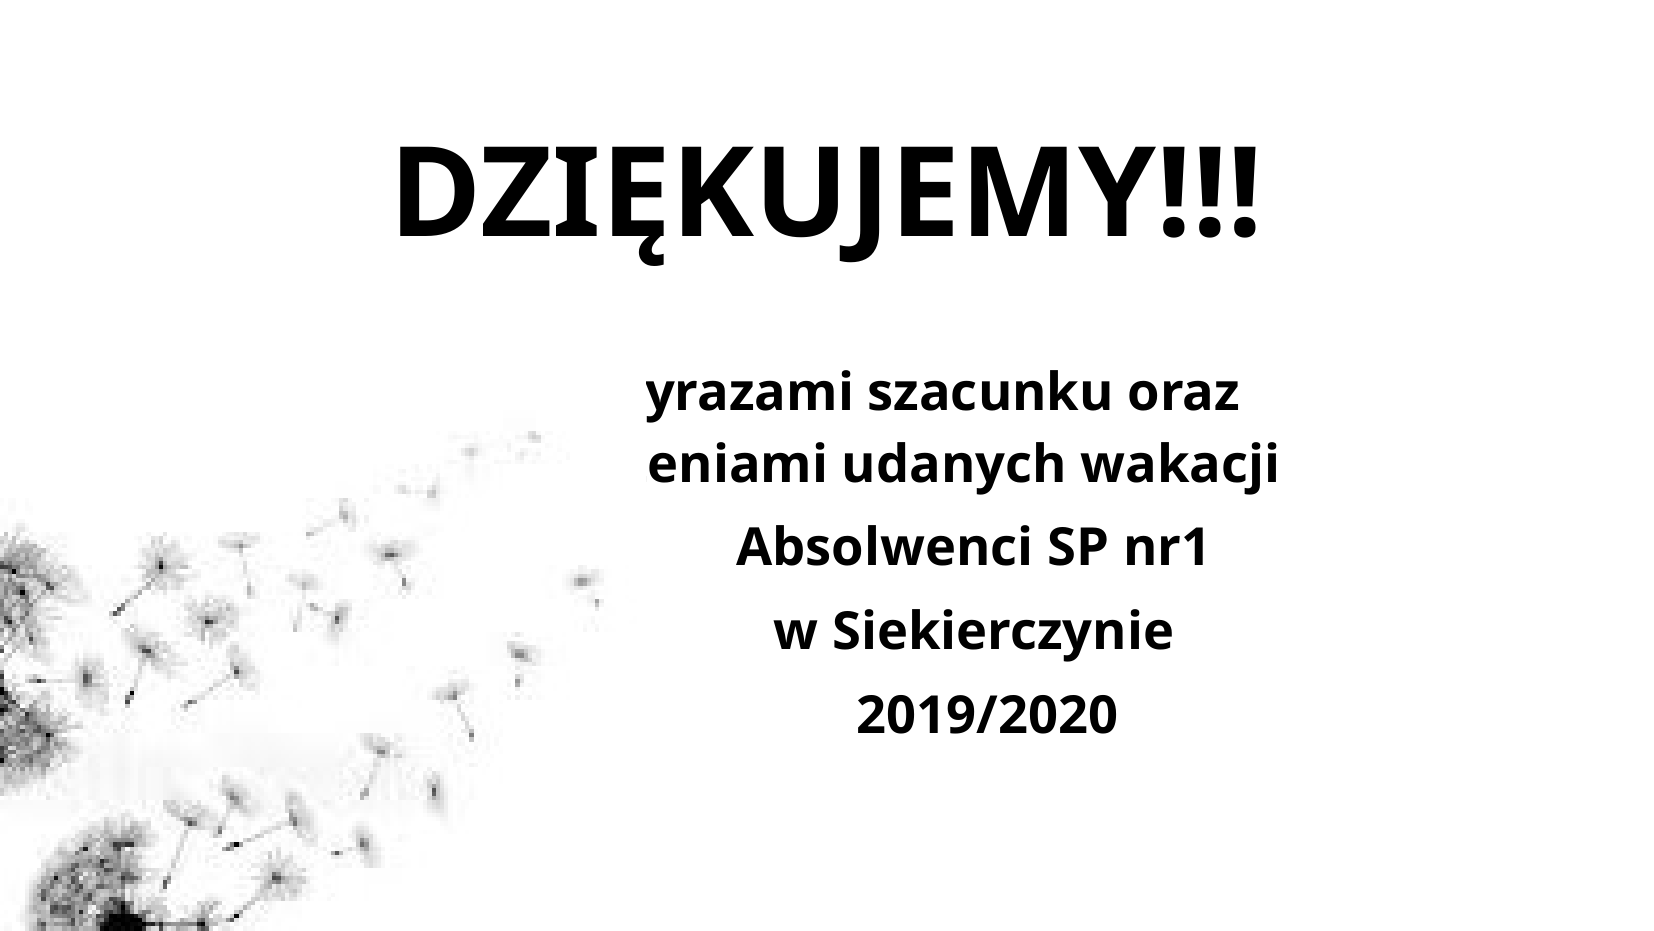

# DZIĘKUJEMY!!!
 Z wyrazami szacunku oraz z życzeniami udanych wakacji
 Absolwenci SP nr1
 w Siekierczynie
 2019/2020